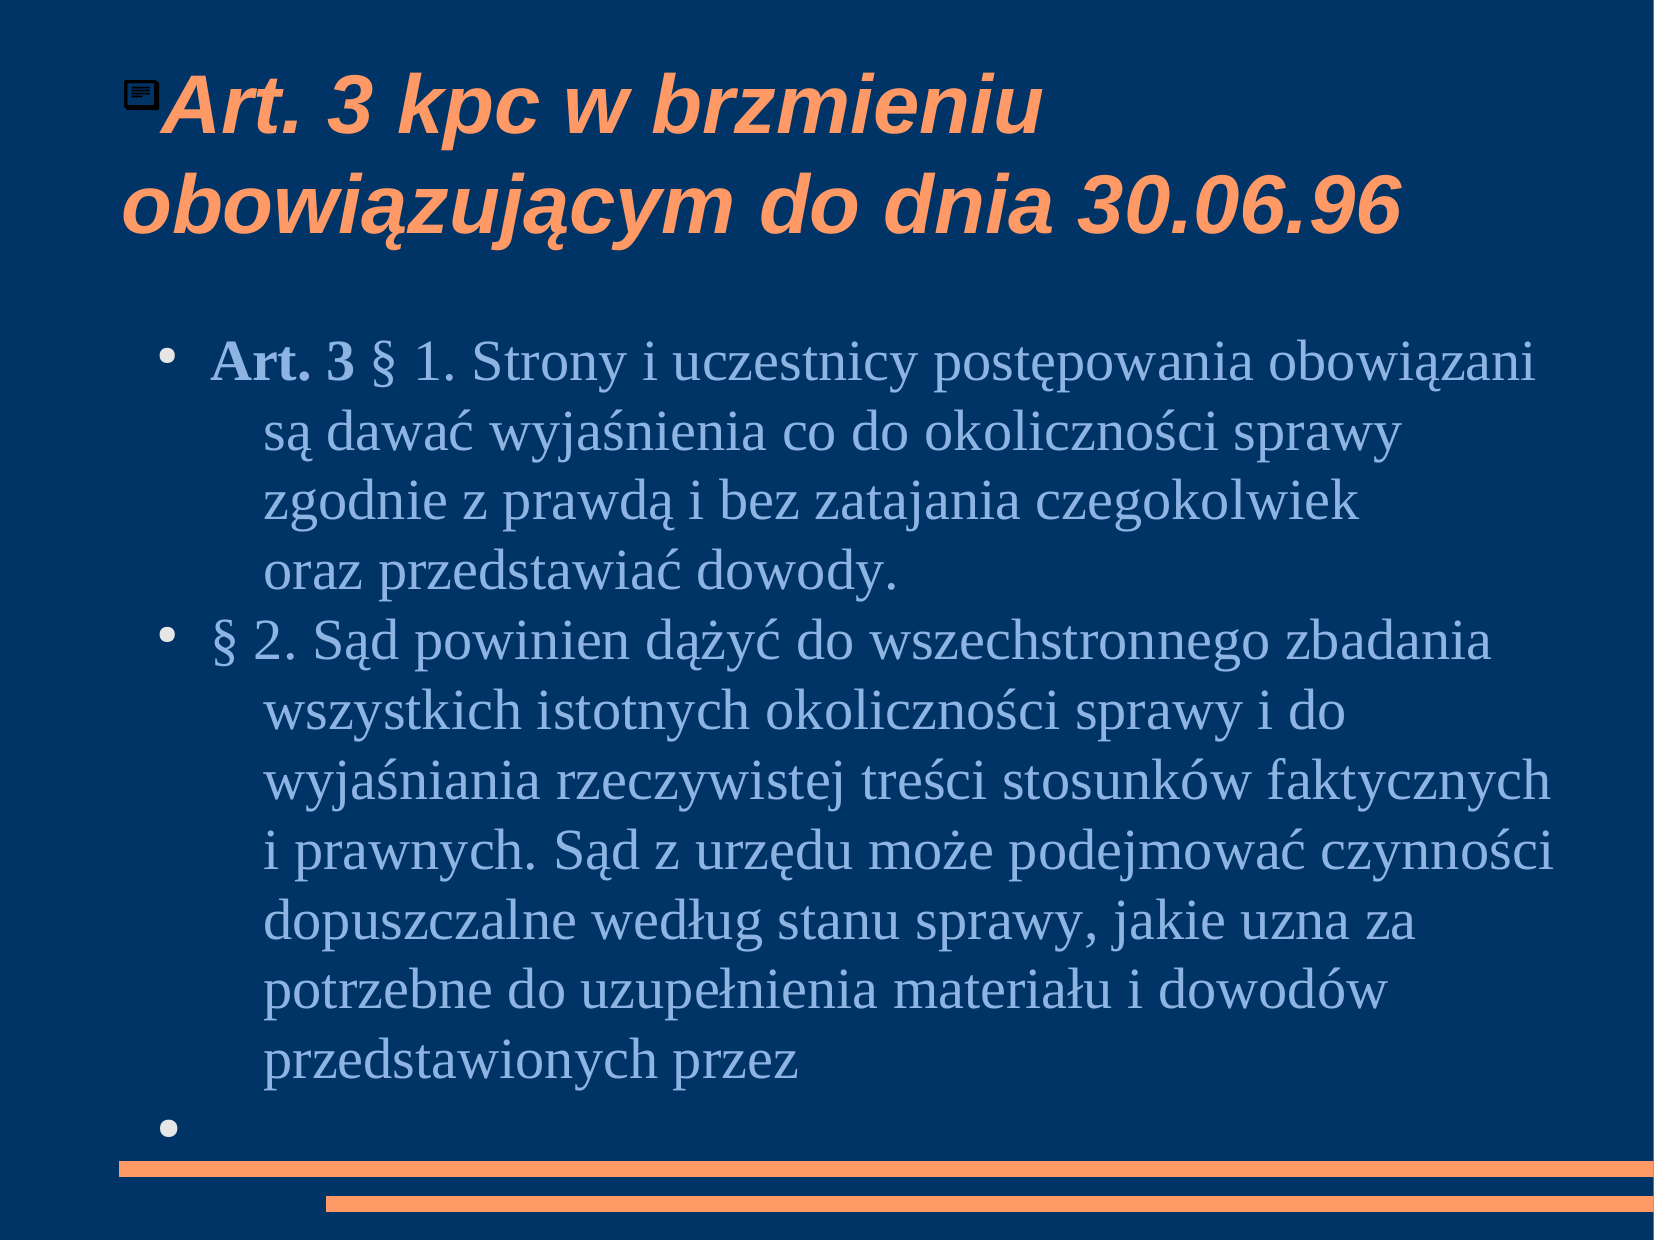

# Art. 3 kpc w brzmieniu obowiązującym do dnia 30.06.96
Art. 3 § 1. Strony i uczestnicy postępowania obowiązani są dawać wyjaśnienia co do okoliczności sprawy zgodnie z prawdą i bez zatajania czegokolwiek oraz przedstawiać dowody.
§ 2. Sąd powinien dążyć do wszechstronnego zbadania wszystkich istotnych okoliczności sprawy i do wyjaśniania rzeczywistej treści stosunków faktycznych i prawnych. Sąd z urzędu może podejmować czynności dopuszczalne według stanu sprawy, jakie uzna za potrzebne do uzupełnienia materiału i dowodów przedstawionych przez